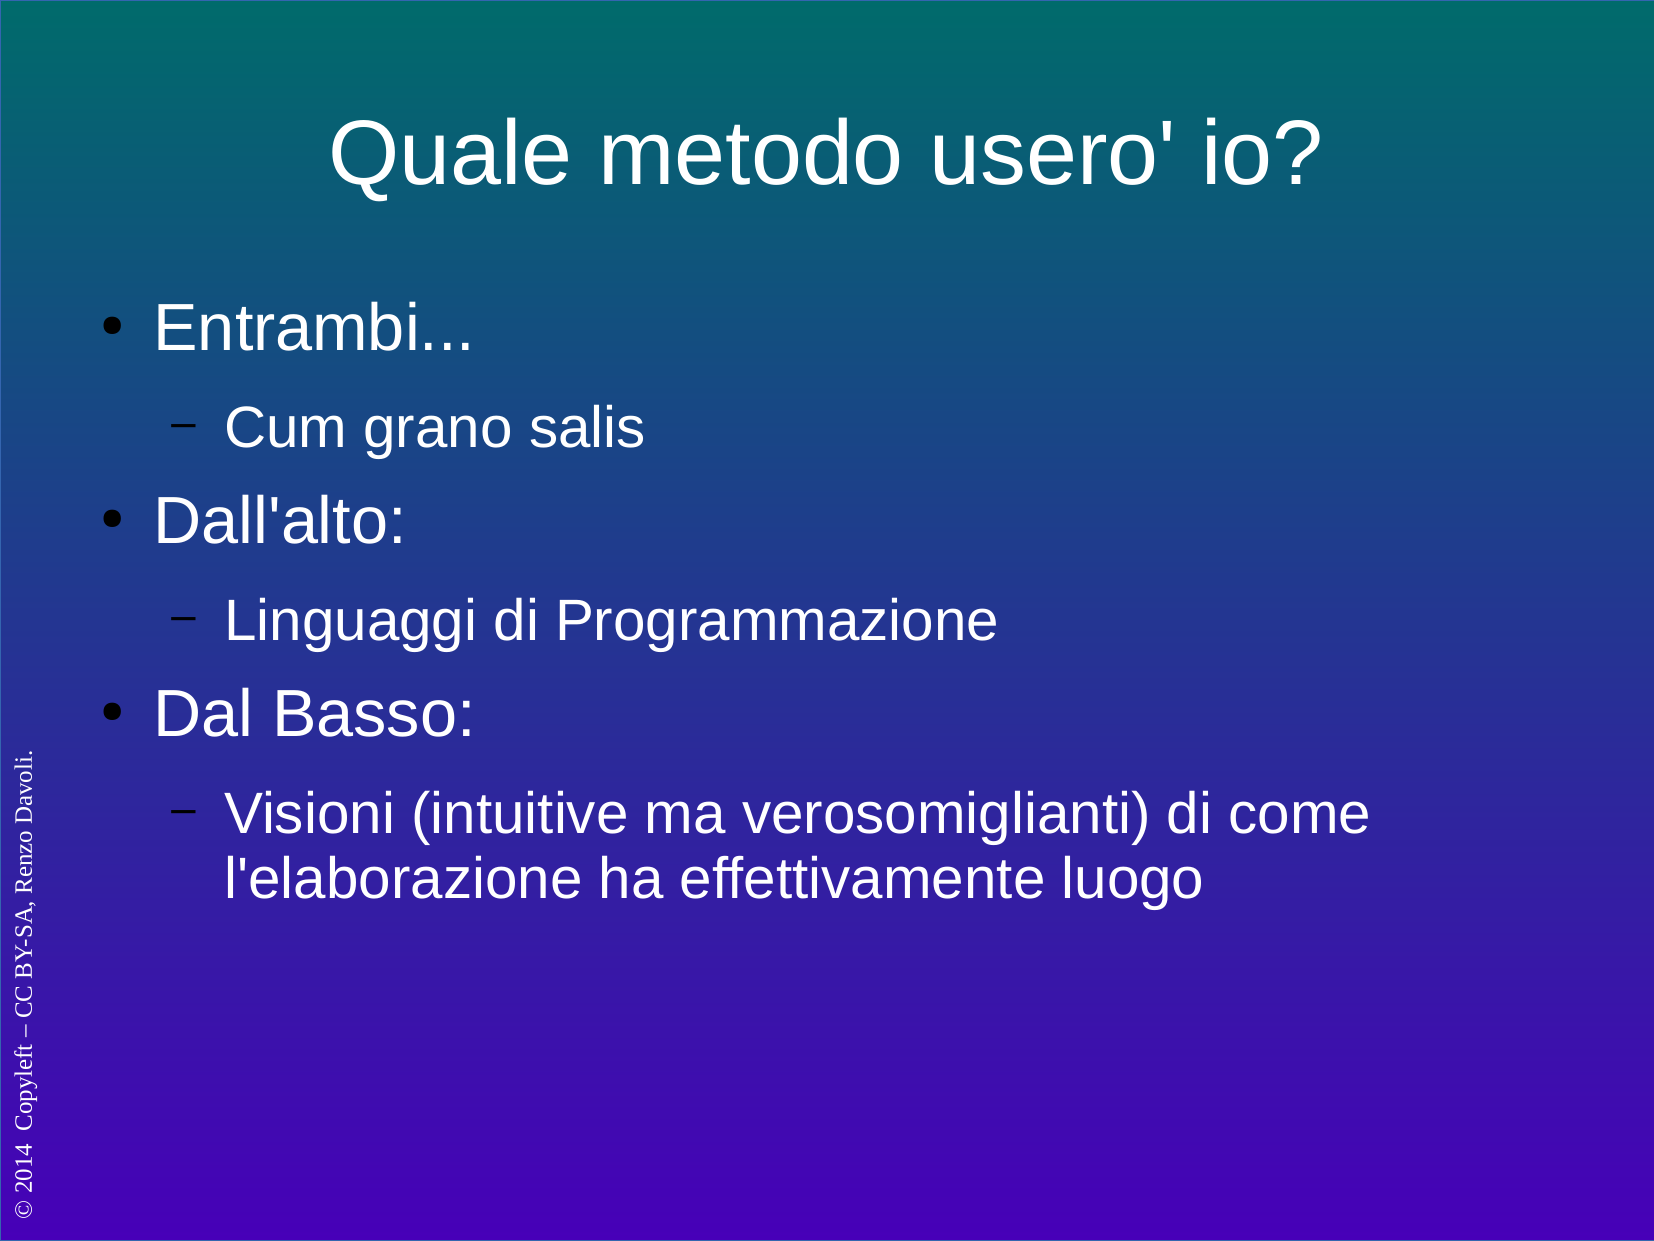

# Quale metodo usero' io?
Entrambi...
Cum grano salis
Dall'alto:
Linguaggi di Programmazione
Dal Basso:
Visioni (intuitive ma verosomiglianti) di come l'elaborazione ha effettivamente luogo